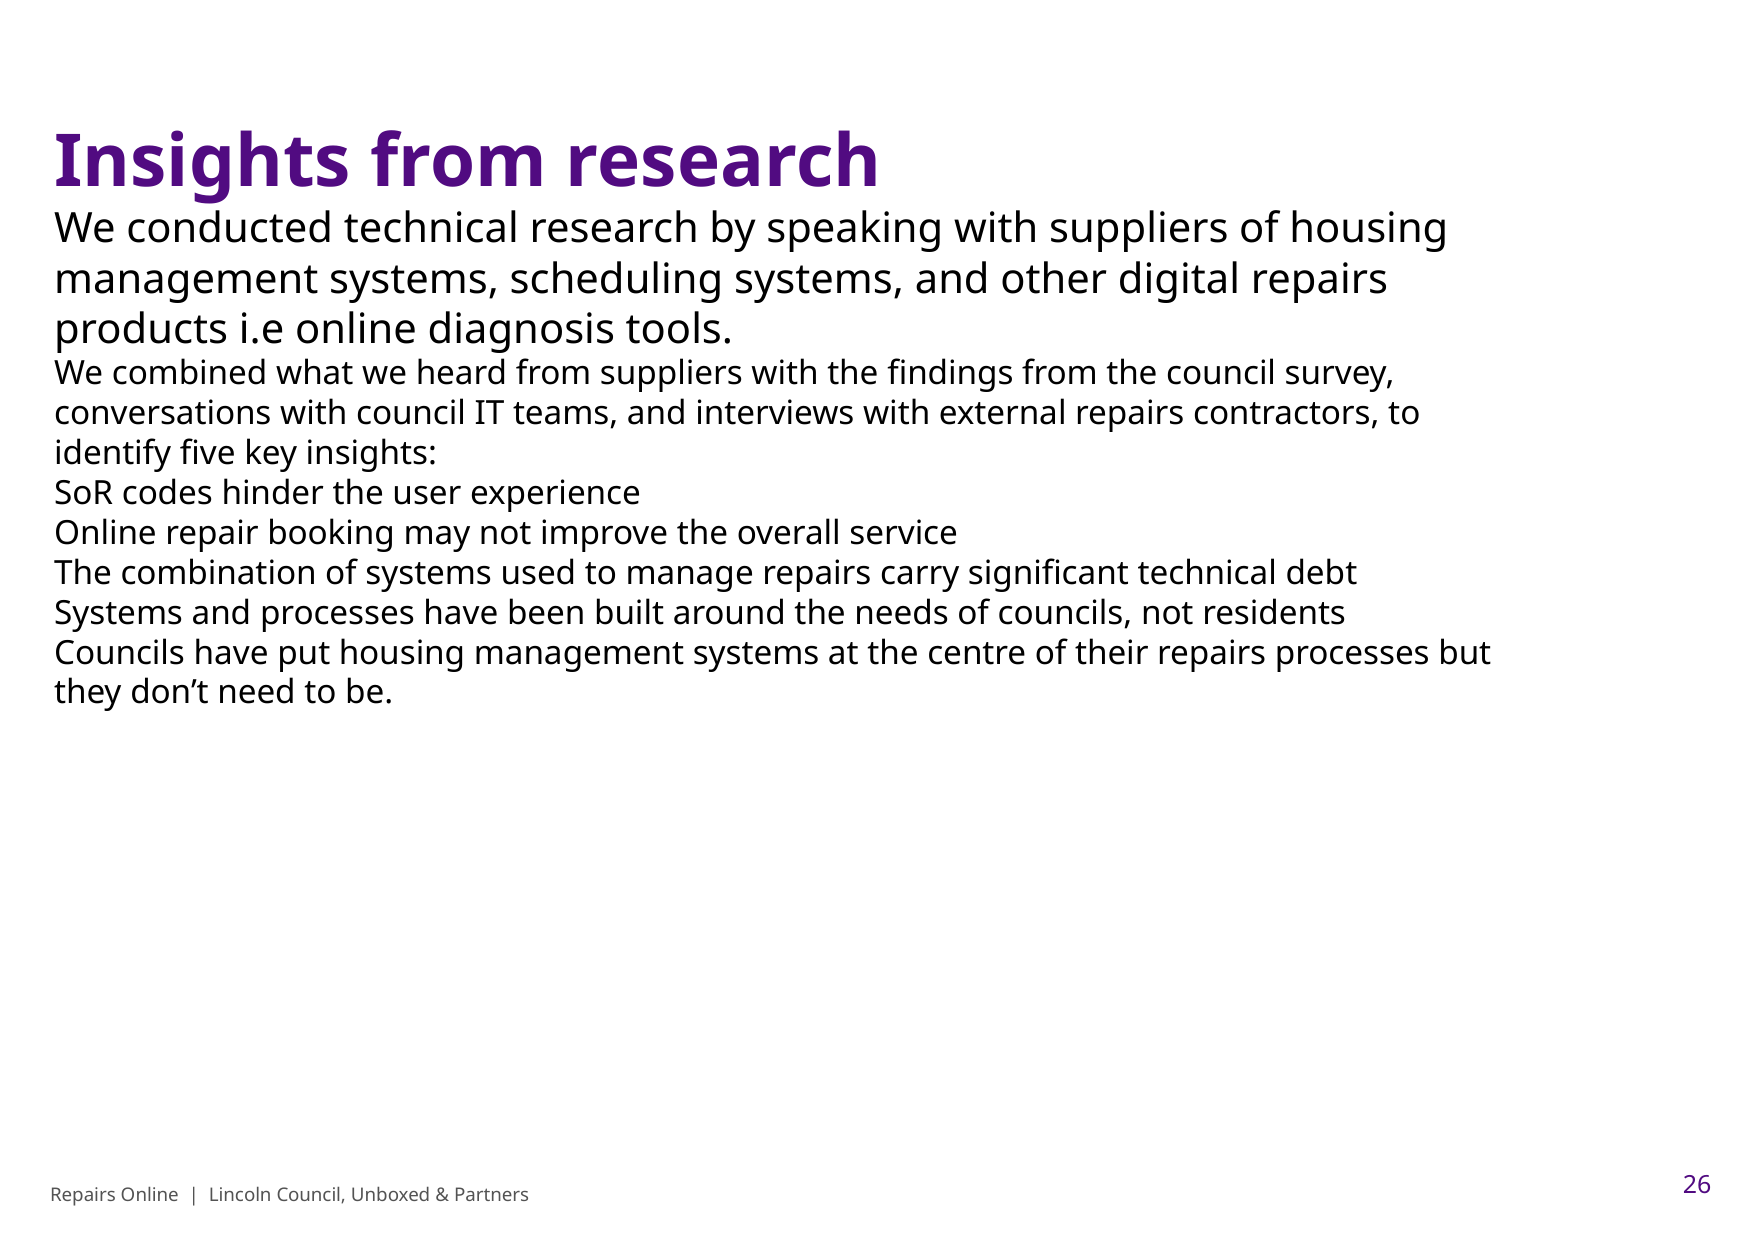

# Insights from research We conducted technical research by speaking with suppliers of housing management systems, scheduling systems, and other digital repairs products i.e online diagnosis tools. We combined what we heard from suppliers with the findings from the council survey, conversations with council IT teams, and interviews with external repairs contractors, to identify five key insights: SoR codes hinder the user experience Online repair booking may not improve the overall service The combination of systems used to manage repairs carry significant technical debt Systems and processes have been built around the needs of councils, not residents Councils have put housing management systems at the centre of their repairs processes but they don’t need to be.